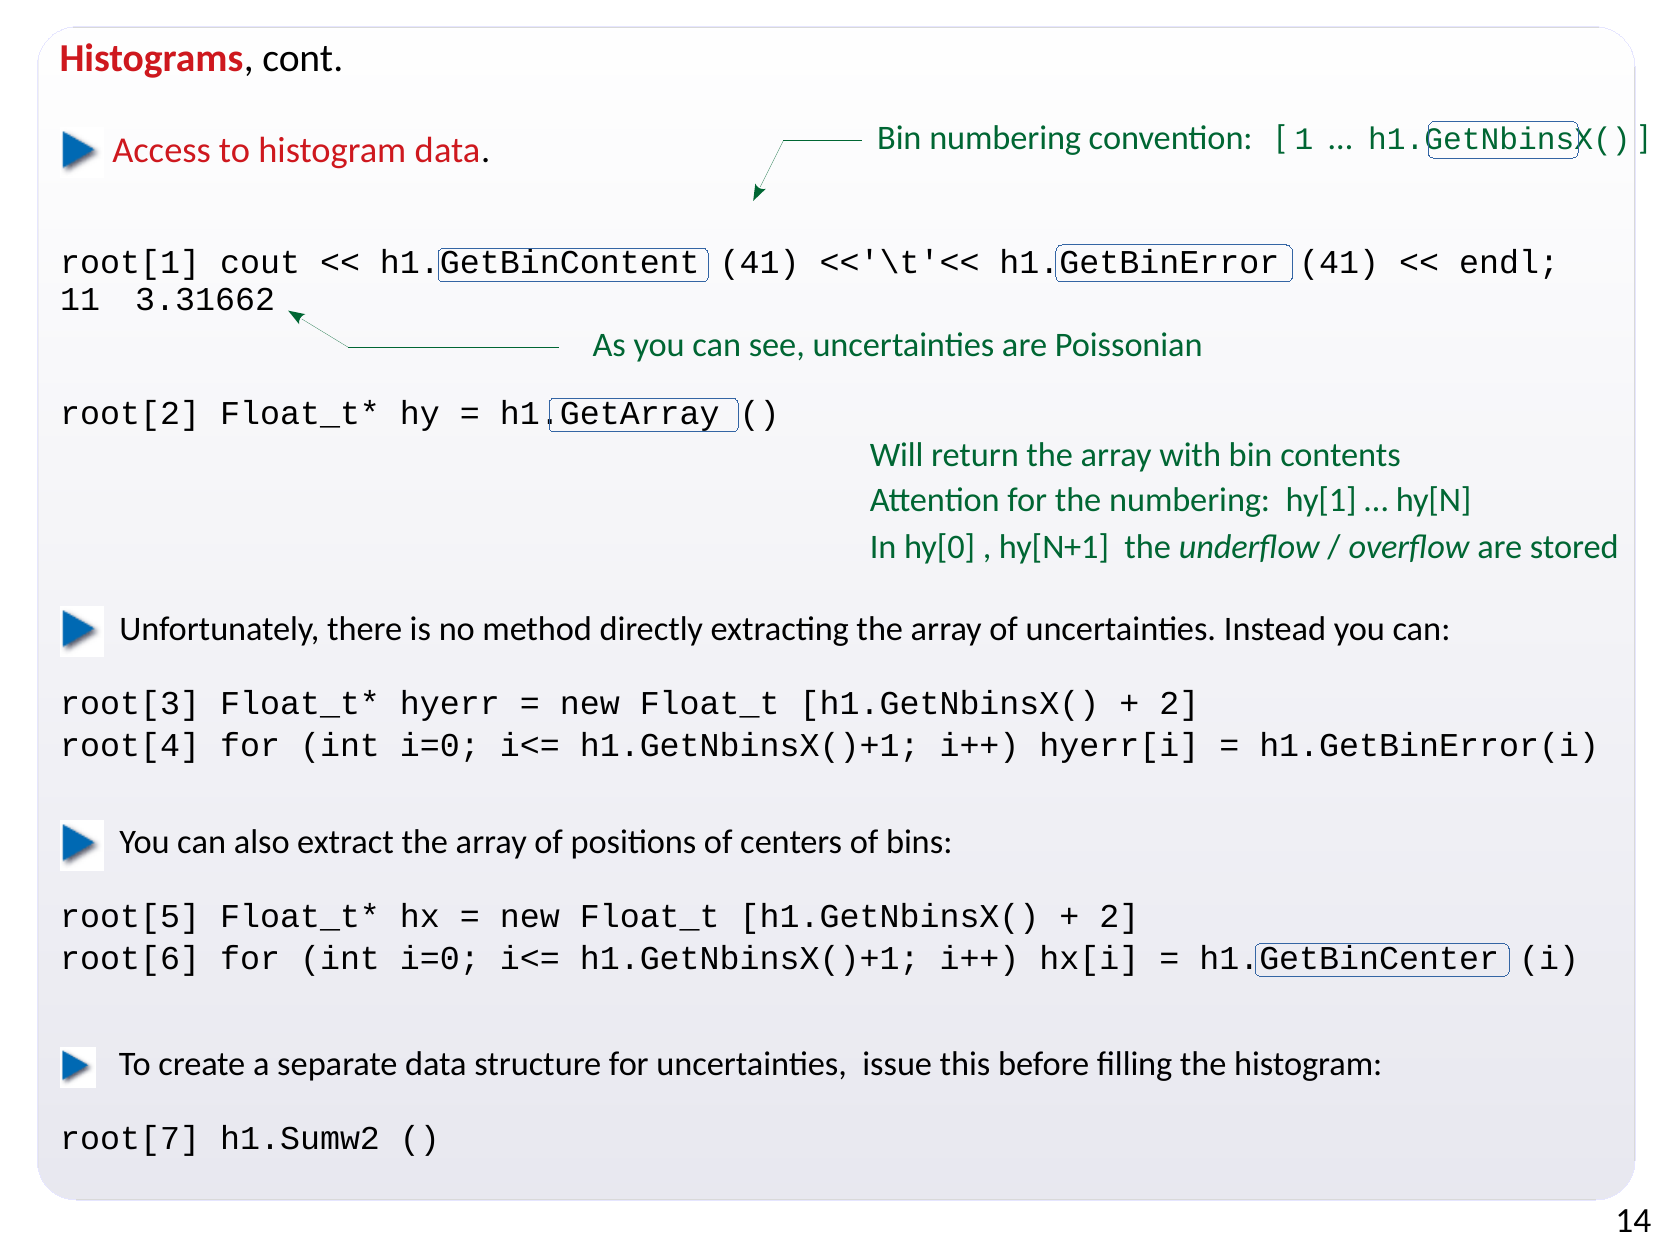

7
Histograms, cont.
Bin numbering convention: [ 1 … h1.GetNbinsX() ]
 Access to histogram data.
root[1] cout << h1.GetBinContent (41) <<'\t'<< h1.GetBinError (41) << endl;
11	3.31662
root[2] Float_t* hy = h1.GetArray ()
 Unfortunately, there is no method directly extracting the array of uncertainties. Instead you can:
root[3] Float_t* hyerr = new Float_t [h1.GetNbinsX() + 2]
root[4] for (int i=0; i<= h1.GetNbinsX()+1; i++) hyerr[i] = h1.GetBinError(i)
 You can also extract the array of positions of centers of bins:
root[5] Float_t* hx = new Float_t [h1.GetNbinsX() + 2]
root[6] for (int i=0; i<= h1.GetNbinsX()+1; i++) hx[i] = h1.GetBinCenter (i)
 To create a separate data structure for uncertainties, issue this before filling the histogram:
root[7] h1.Sumw2 ()
As you can see, uncertainties are Poissonian
Will return the array with bin contents
Attention for the numbering: hy[1] … hy[N]
In hy[0] , hy[N+1] the underflow / overflow are stored